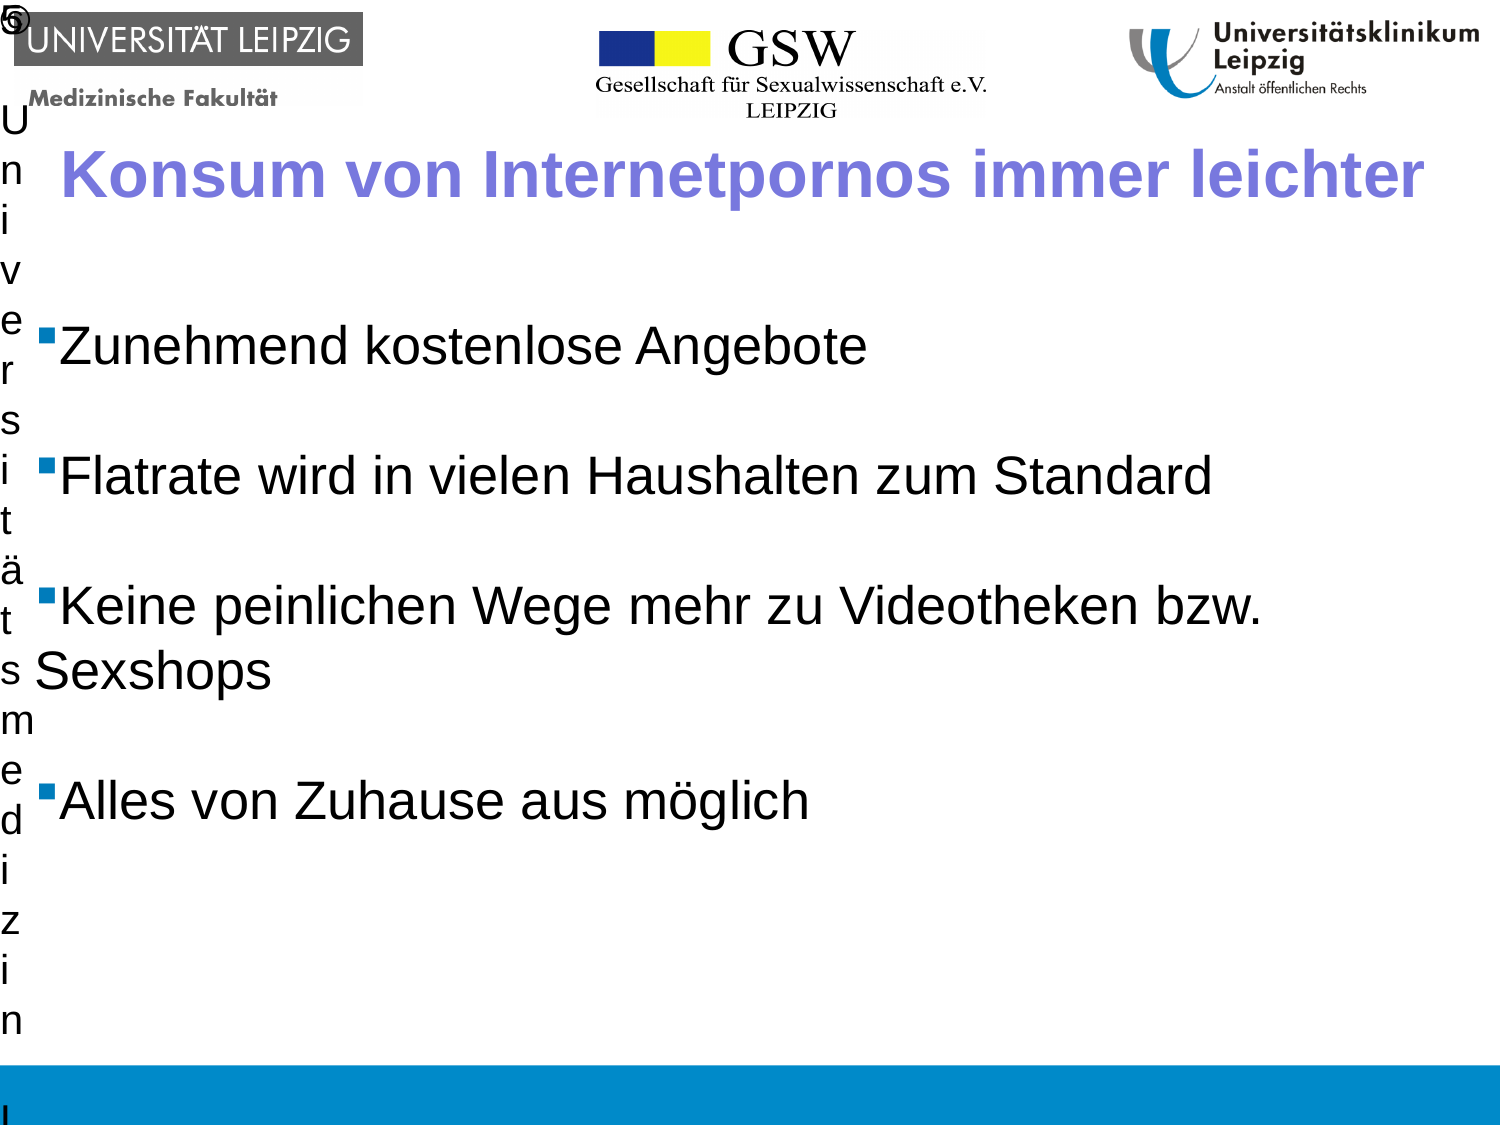

© Universitätsmedizin Leipzig
# Konsum von Internetpornos immer leichter
Zunehmend kostenlose Angebote
Flatrate wird in vielen Haushalten zum Standard
Keine peinlichen Wege mehr zu Videotheken bzw. Sexshops
Alles von Zuhause aus möglich